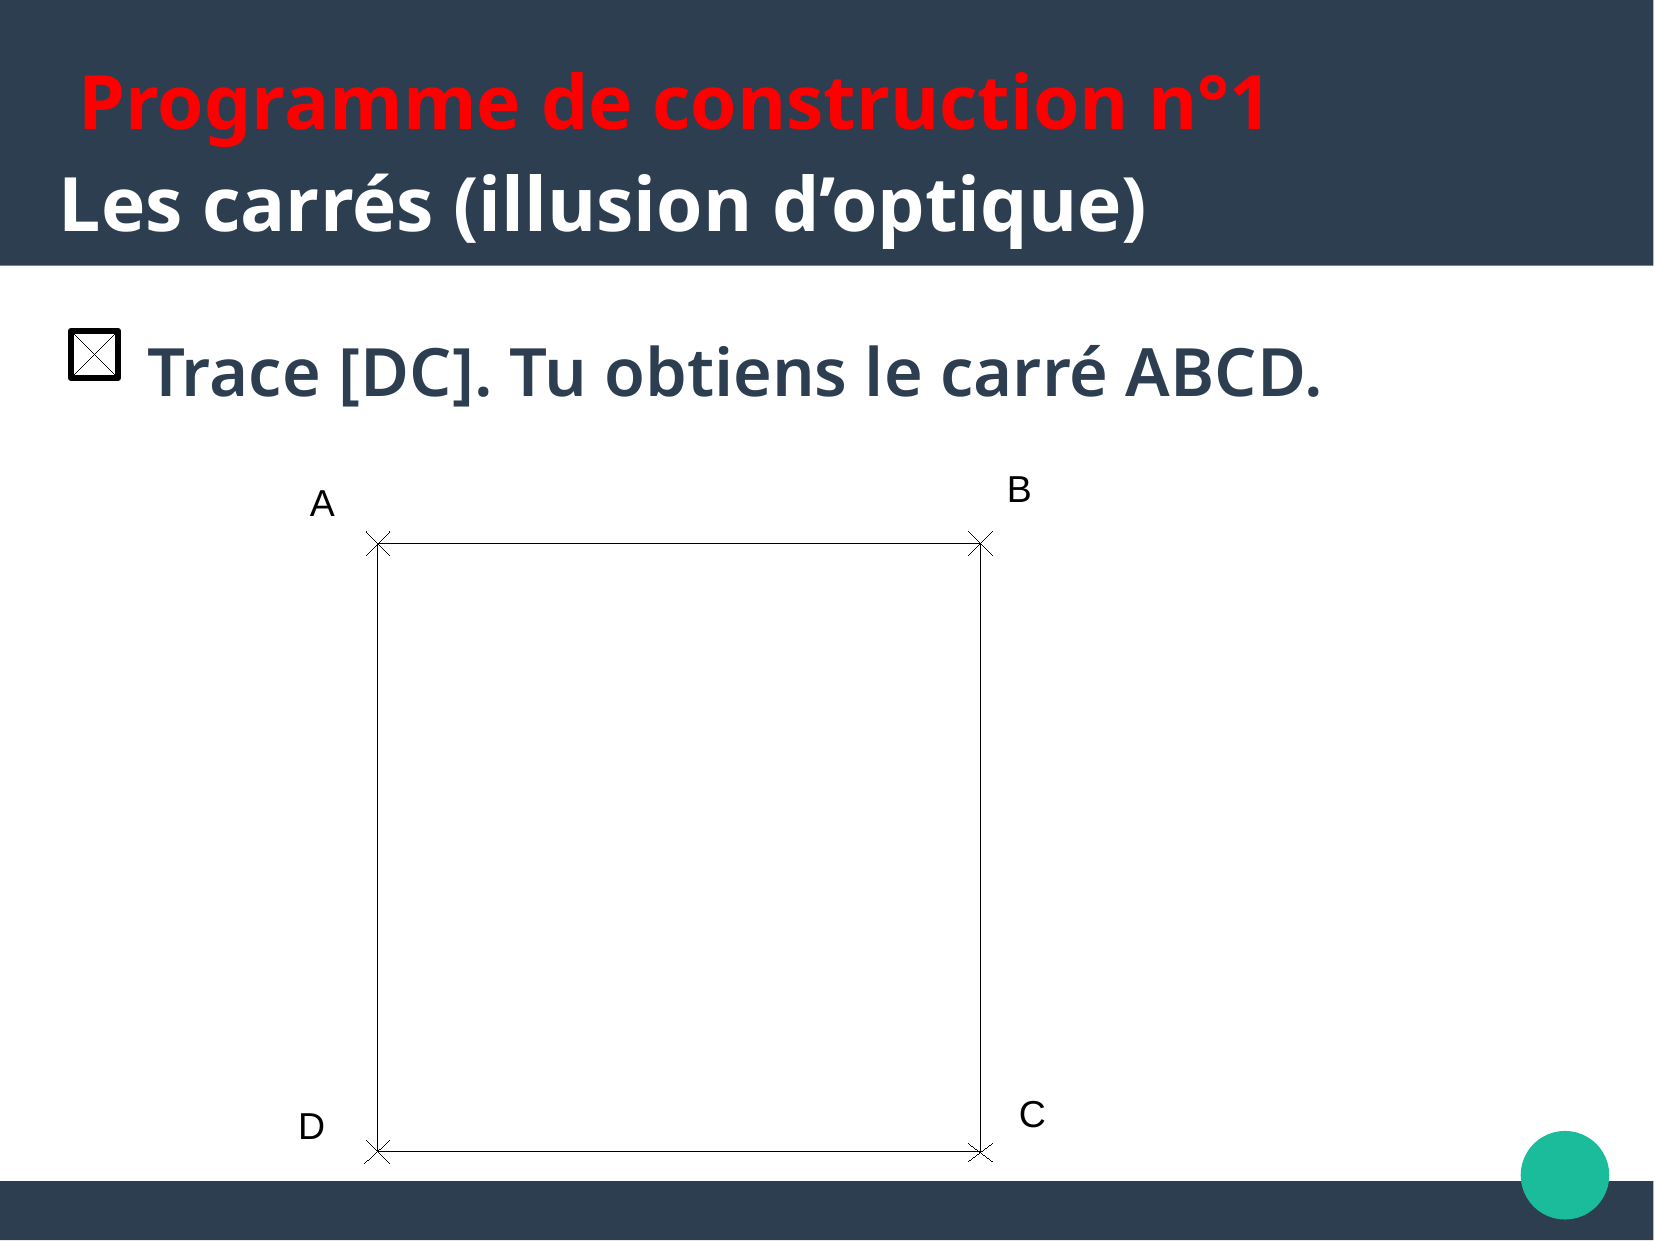

# Programme de construction n°1 Les carrés (illusion d’optique)
 Trace [DC]. Tu obtiens le carré ABCD.
B
A
C
D